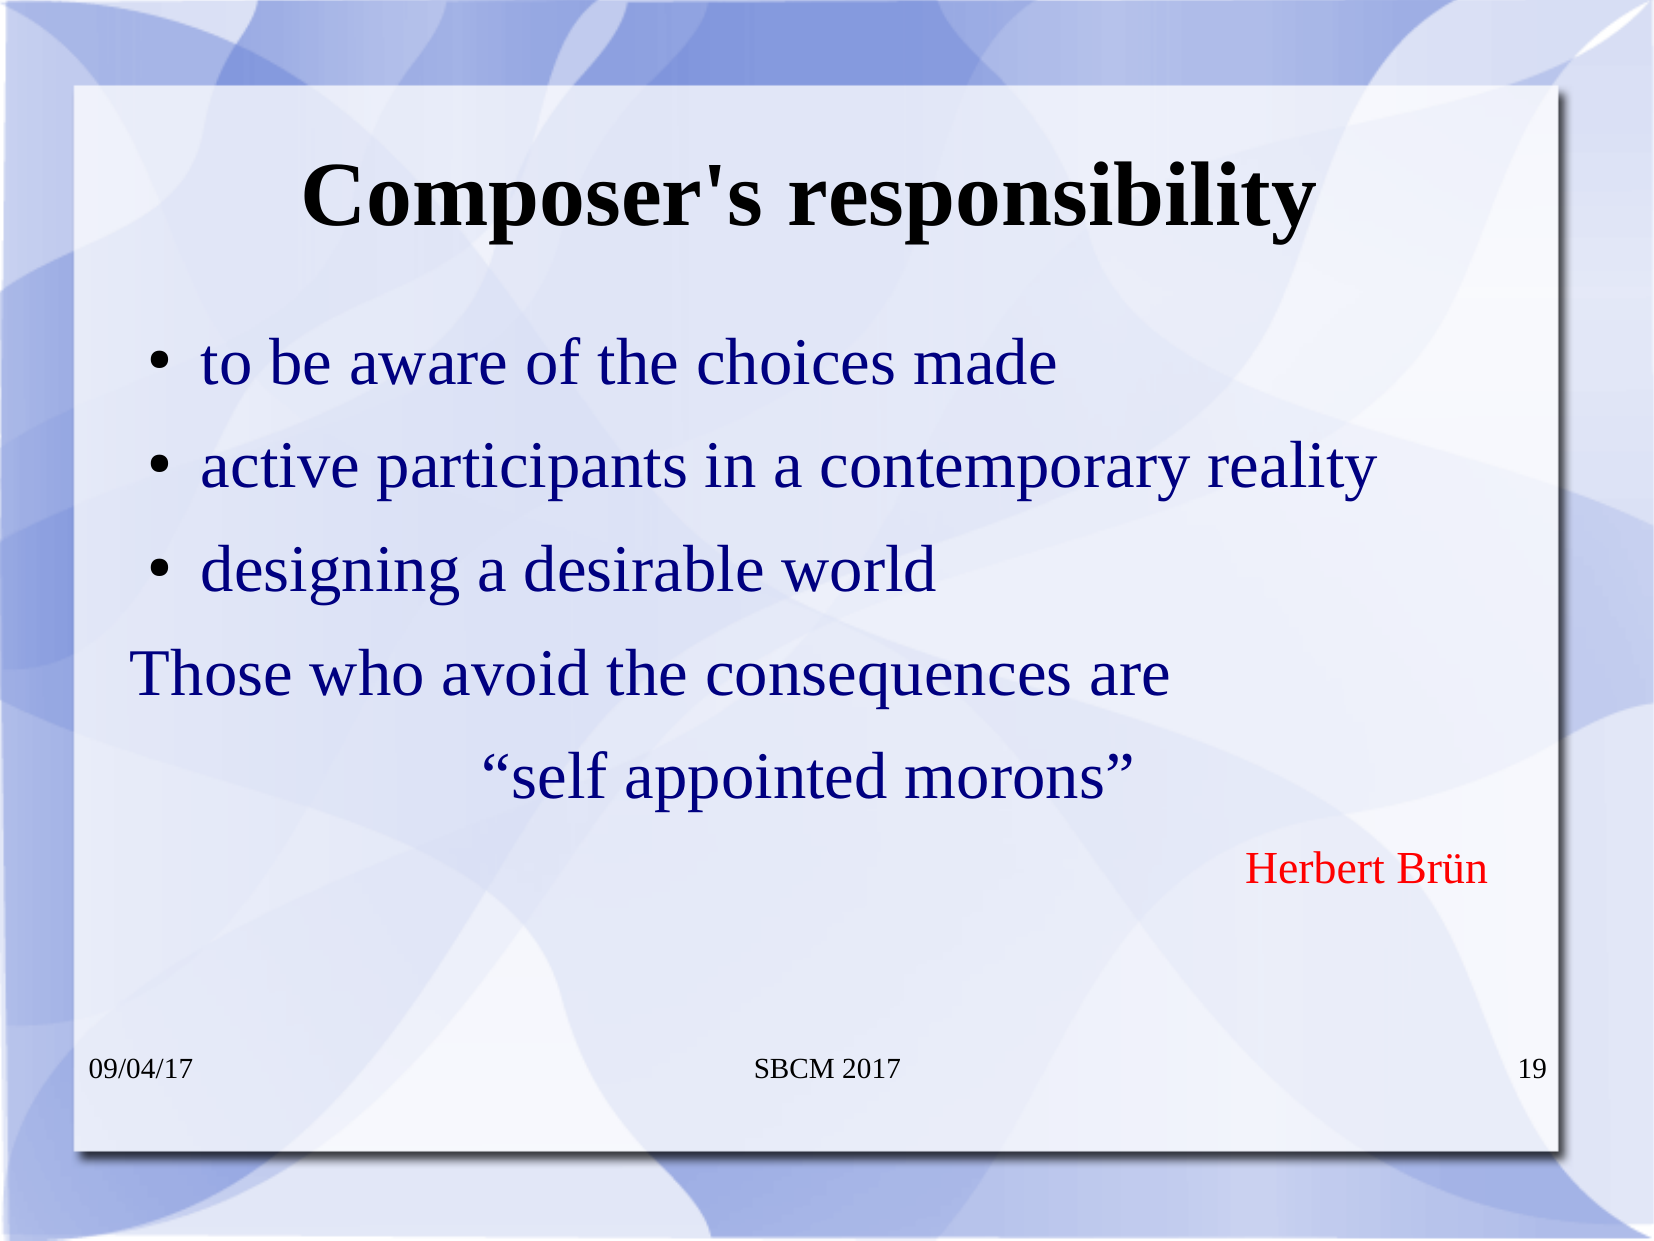

# Composer's responsibility
to be aware of the choices made
active participants in a contemporary reality
designing a desirable world
Those who avoid the consequences are
“self appointed morons”
Herbert Brün
09/04/17
SBCM 2017
19